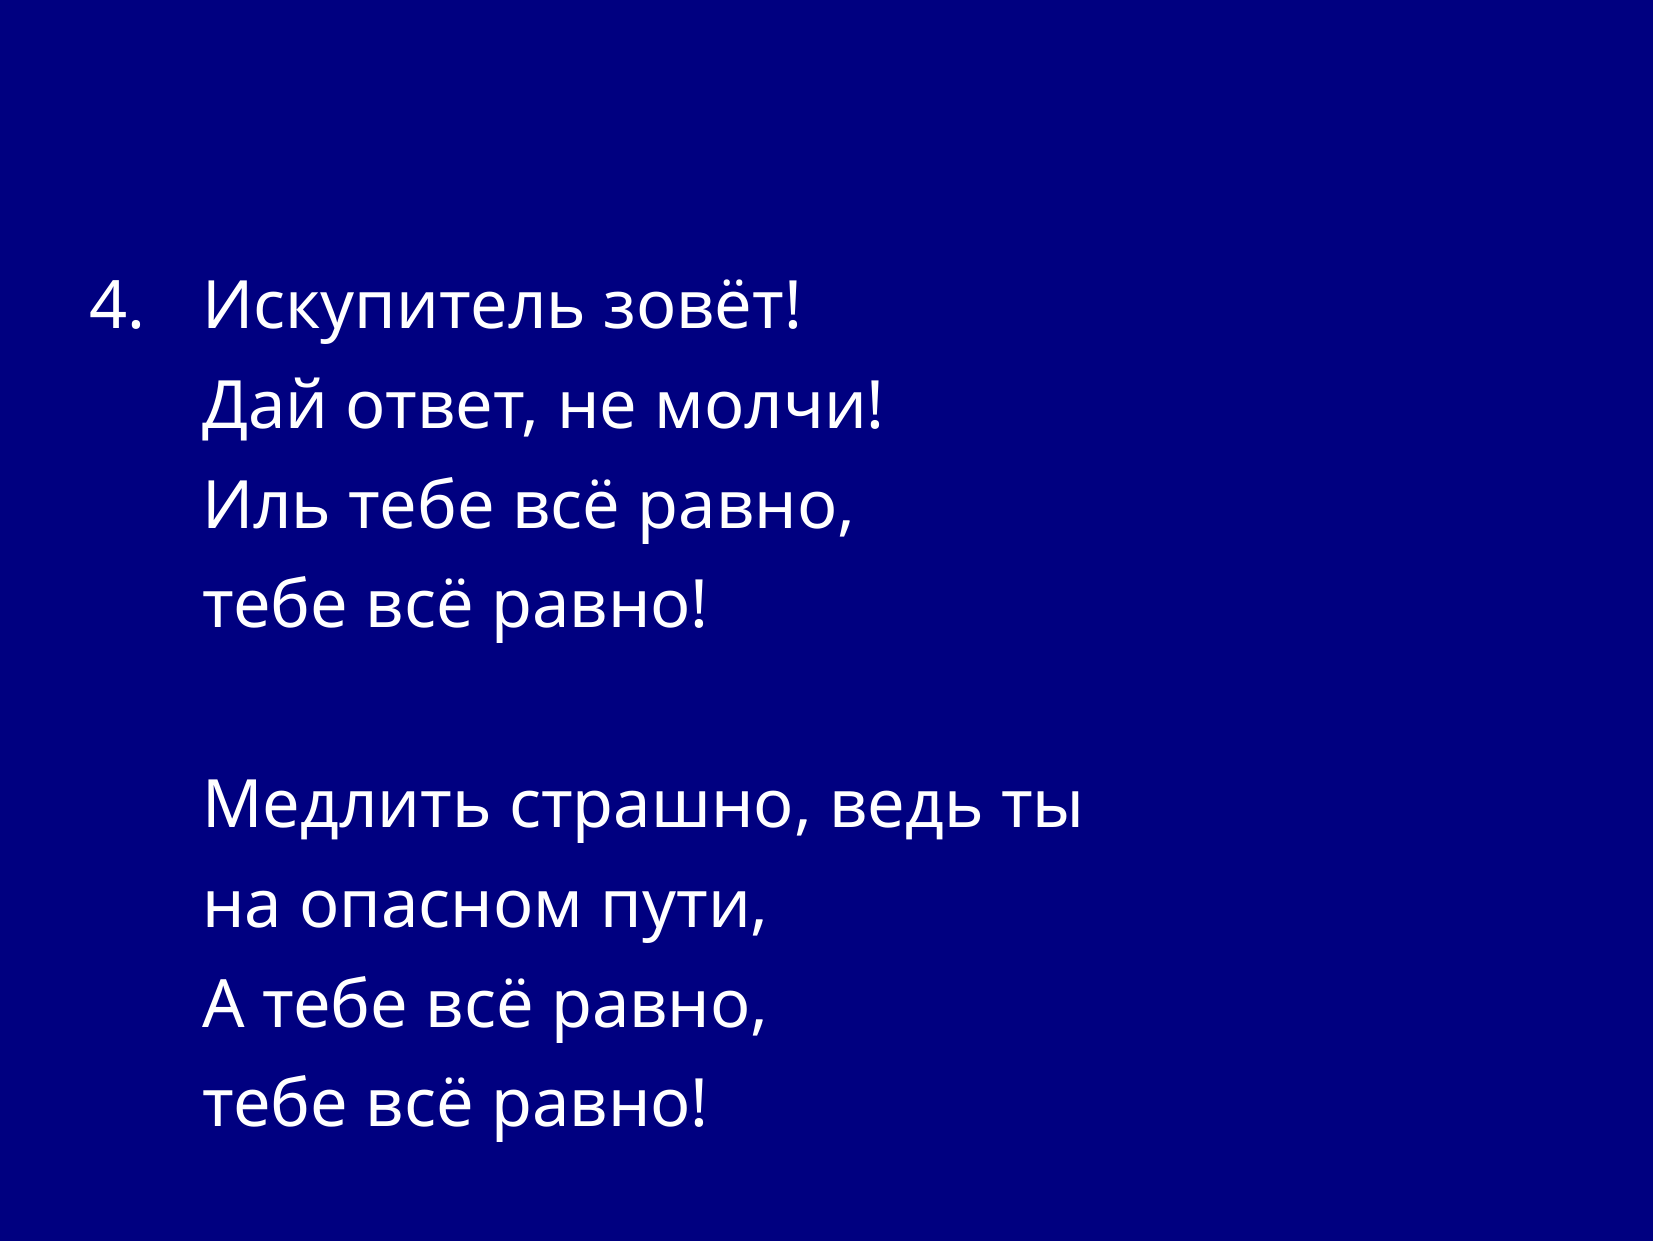

4.	Искупитель зовёт!
	Дай ответ, не молчи!
	Иль тебе всё равно,
	тебе всё равно!
	Медлить страшно, ведь ты
	на опасном пути,
	А тебе всё равно,
	тебе всё равно!